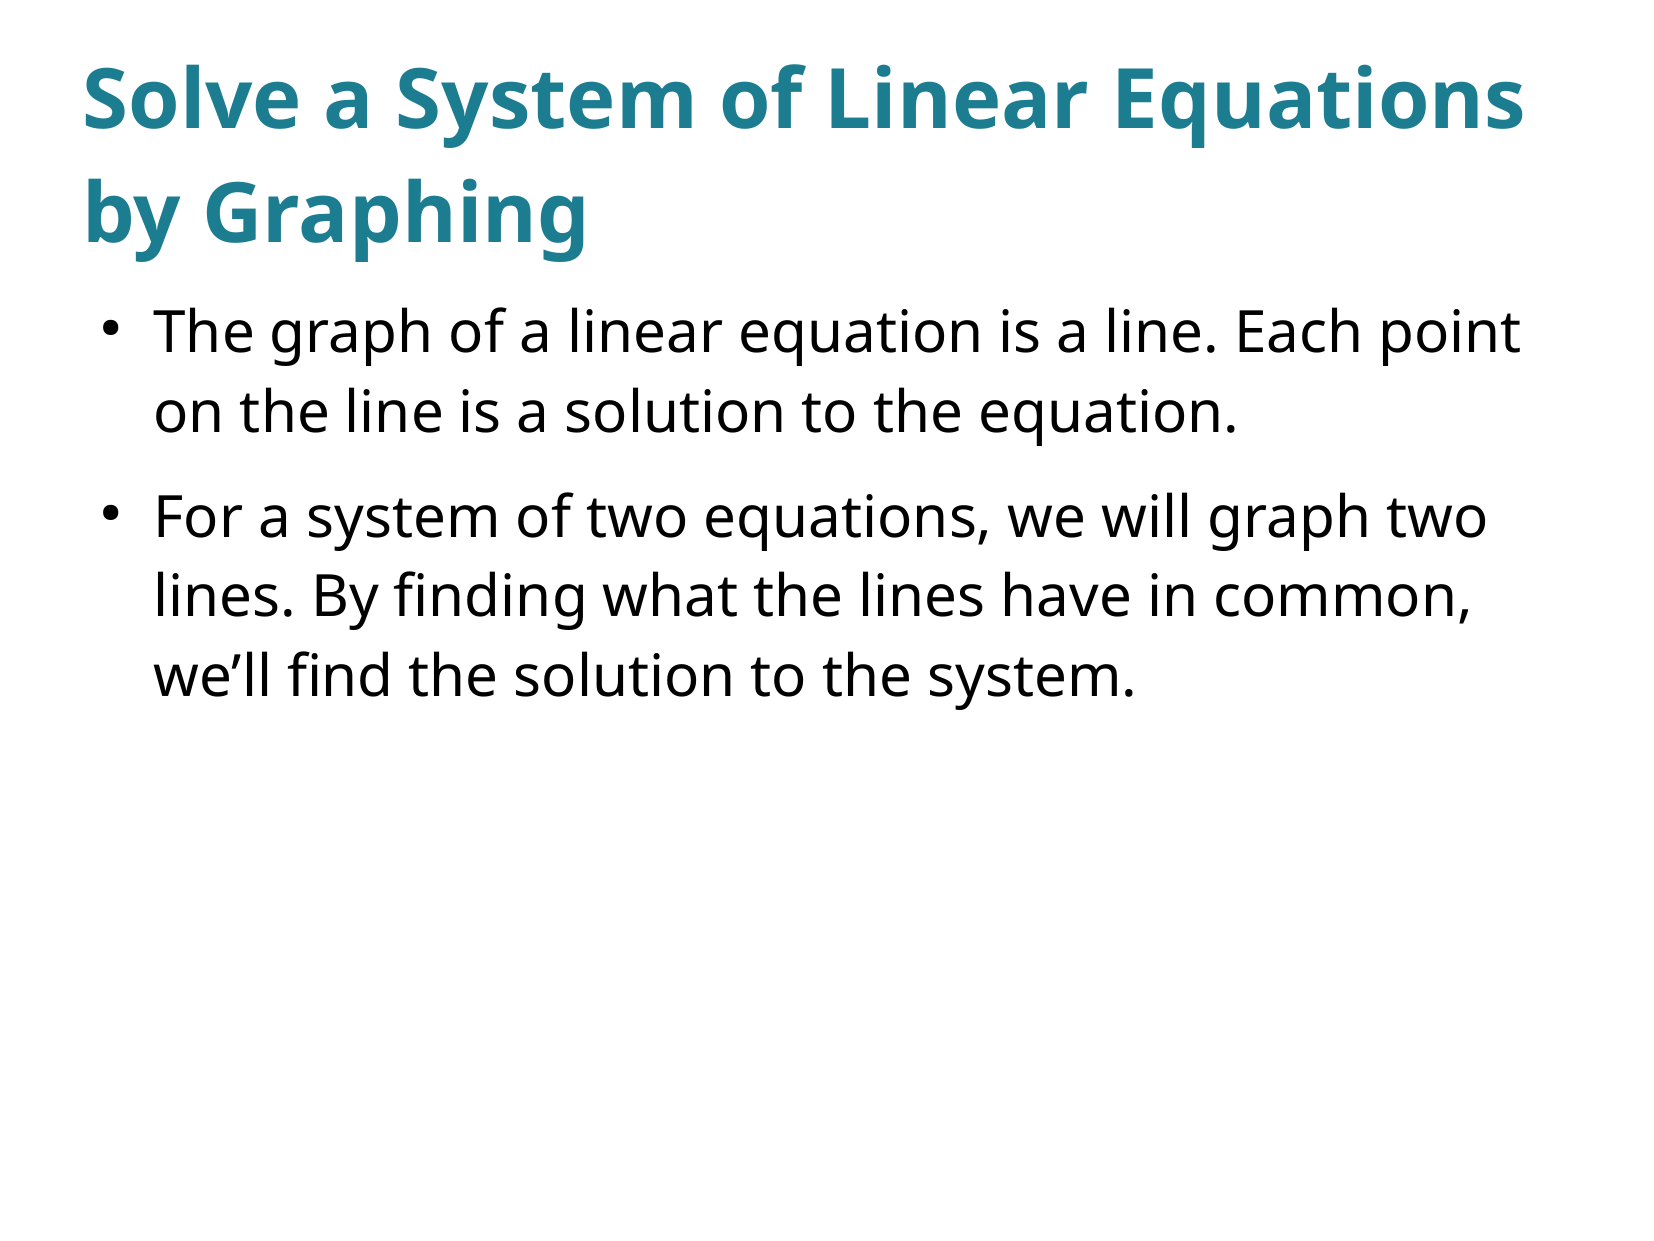

# Solve a System of Linear Equations by Graphing
The graph of a linear equation is a line. Each point on the line is a solution to the equation.
For a system of two equations, we will graph two lines. By finding what the lines have in common, we’ll find the solution to the system.